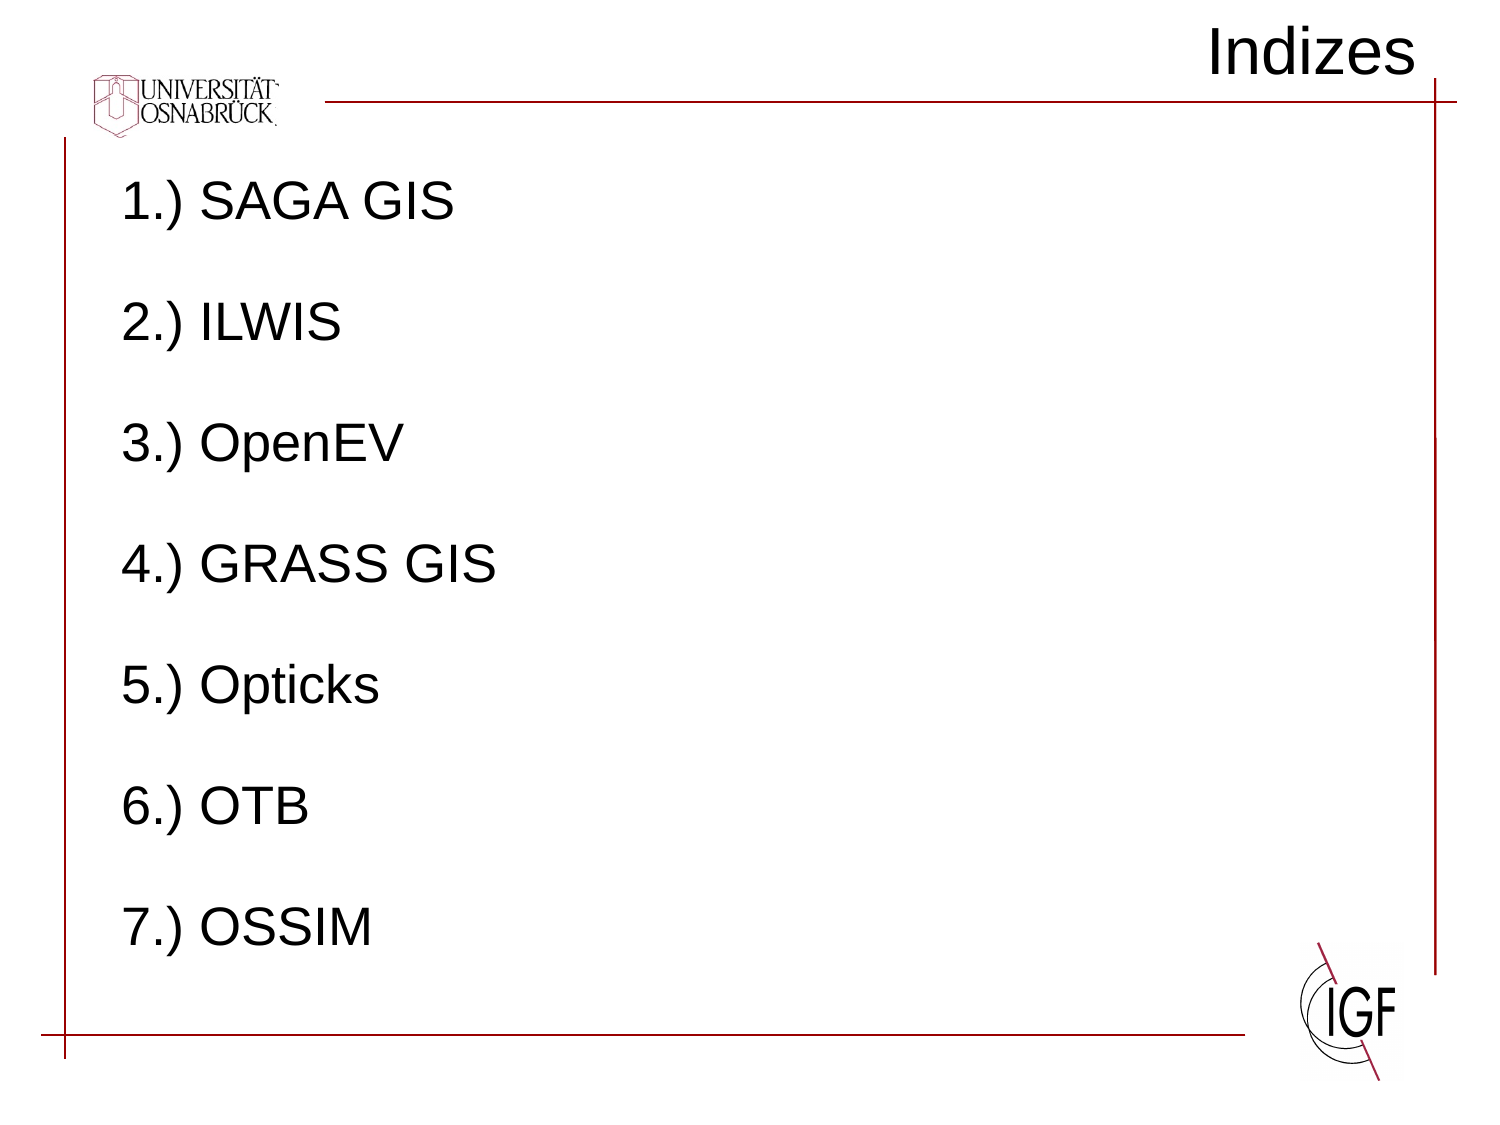

# Indizes
1.) SAGA GIS
2.) ILWIS
3.) OpenEV
4.) GRASS GIS
5.) Opticks
6.) OTB
7.) OSSIM